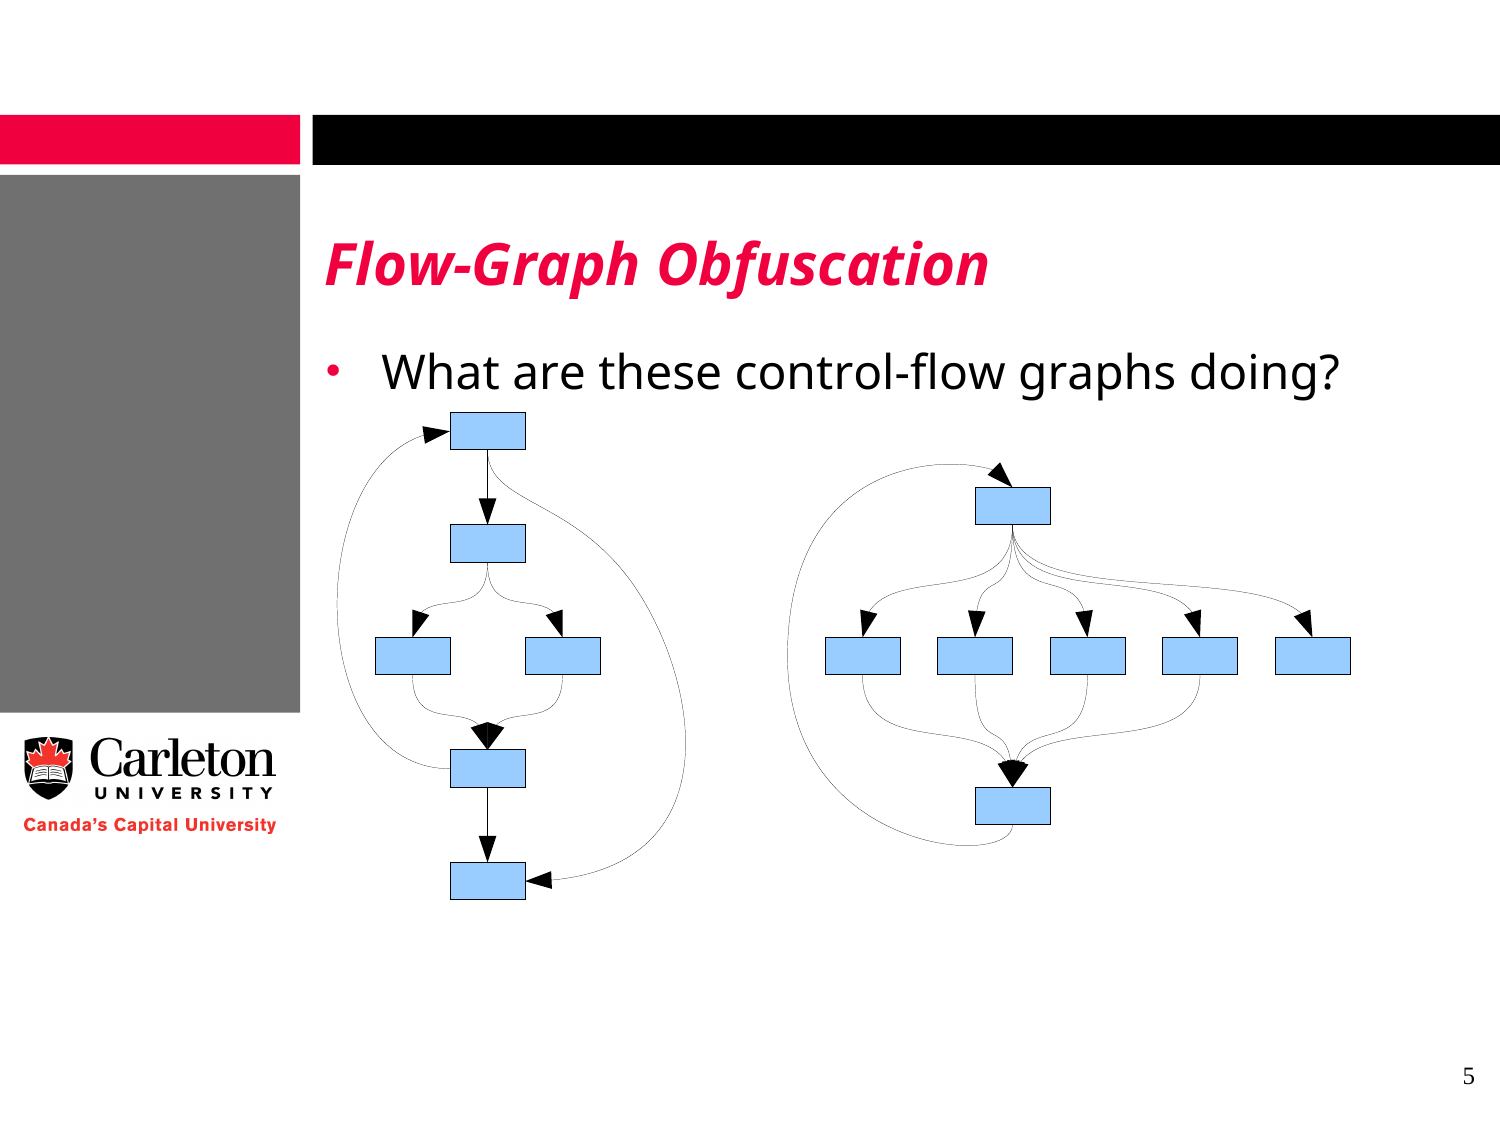

# Flow-Graph Obfuscation
What are these control-flow graphs doing?
5